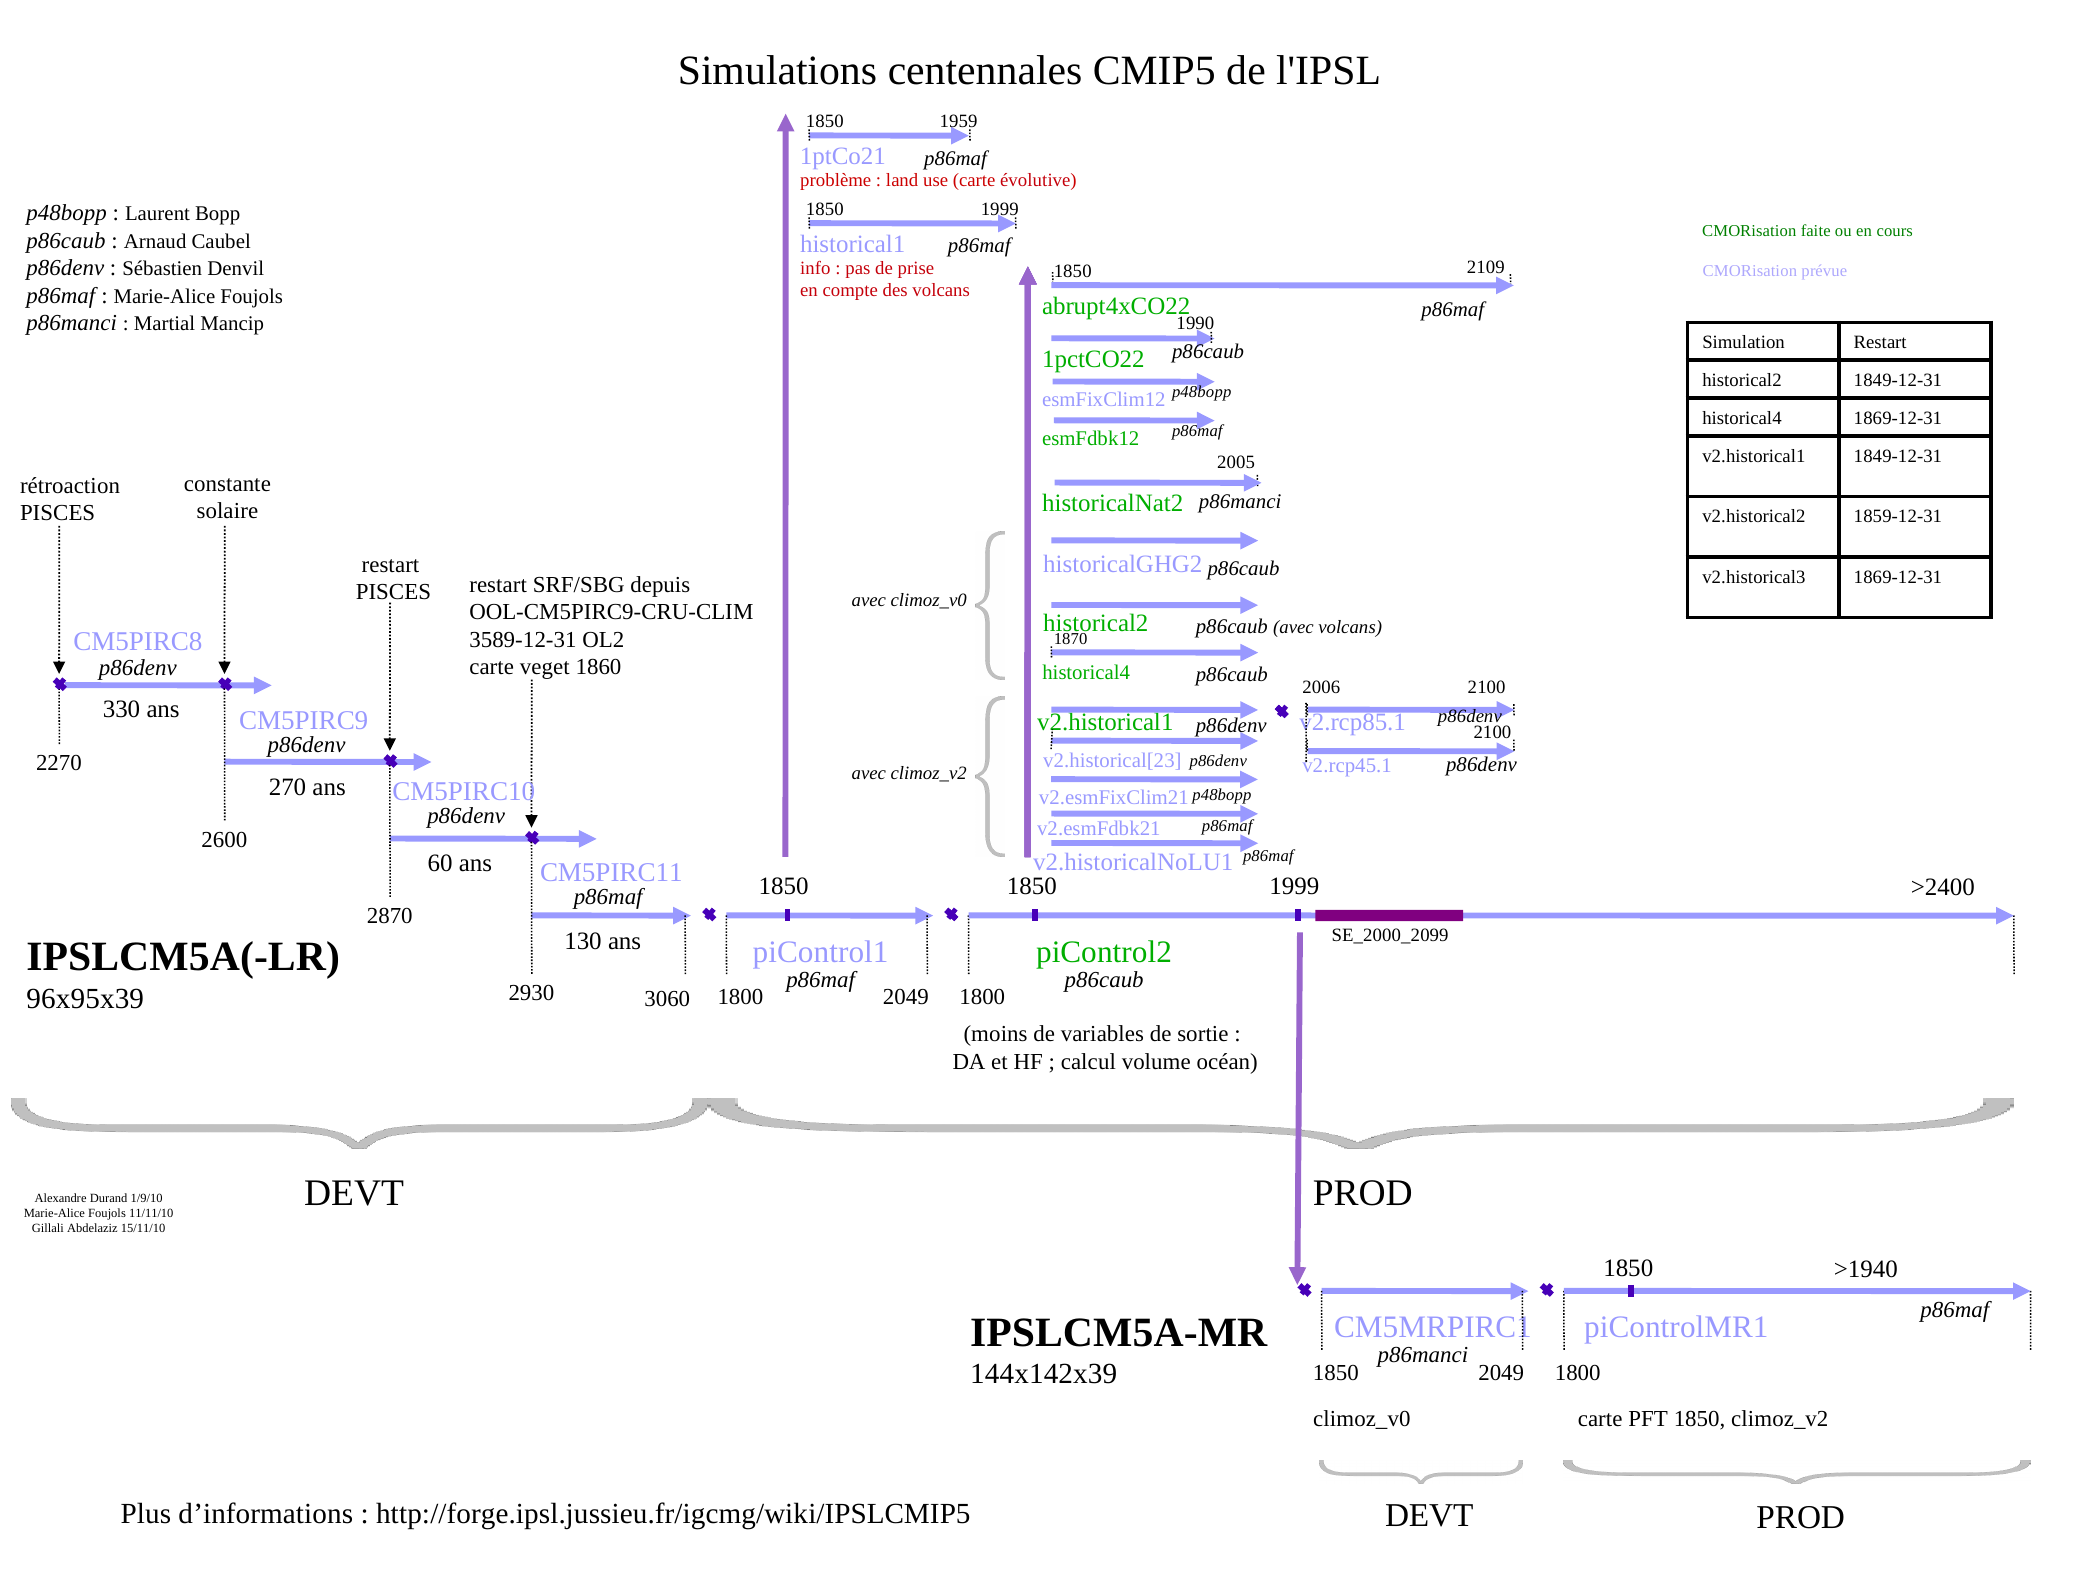

Simulations centennales CMIP5 de l'IPSL
1850
1959
1ptCo21
p86maf
problème : land use (carte évolutive)
1850
1999
p48bopp : Laurent Bopp
p86caub : Arnaud Caubel
p86denv : Sébastien Denvil
p86maf : Marie-Alice Foujols
p86manci : Martial Mancip
CMORisation faite ou en cours
historical1
p86maf
2109
info : pas de prise
en compte des volcans
1850
CMORisation prévue
abrupt4xCO22
p86maf
1990
| Simulation | Restart |
| --- | --- |
| historical2 | 1849-12-31 |
| historical4 | 1869-12-31 |
| v2.historical1 | 1849-12-31 |
| v2.historical2 | 1859-12-31 |
| v2.historical3 | 1869-12-31 |
p86caub
1pctCO22
p48bopp
esmFixClim12
p86maf
esmFdbk12
2005
constante
solaire
rétroaction
PISCES
historicalNat2
p86manci
historicalGHG2
restart
PISCES
p86caub
restart SRF/SBG depuis
OOL-CM5PIRC9-CRU-CLIM
3589-12-31 OL2
carte veget 1860
avec climoz_v0
historical2
p86caub (avec volcans)
CM5PIRC8
1870
p86denv
historical4
p86caub
2006
2100
330 ans
CM5PIRC9
v2.historical1
v2.rcp85.1
p86denv
p86denv
2100
p86denv
v2.historical[23]
2270
p86denv
p86denv
v2.rcp45.1
avec climoz_v2
270 ans
CM5PIRC10
v2.esmFixClim21
p48bopp
p86denv
v2.esmFdbk21
p86maf
2600
p86maf
60 ans
v2.historicalNoLU1
CM5PIRC11
1850
1850
1999
>2400
p86maf
2870
SE_2000_2099
130 ans
IPSLCM5A(-LR)
96x95x39
piControl1
piControl2
p86maf
p86caub
2930
1800
1800
2049
3060
(moins de variables de sortie :
DA et HF ; calcul volume océan)
DEVT
PROD
Alexandre Durand 1/9/10
Marie-Alice Foujols 11/11/10
Gillali Abdelaziz 15/11/10
1850
>1940
p86maf
IPSLCM5A-MR
144x142x39
CM5MRPIRC1
piControlMR1
p86manci
1850
1800
2049
climoz_v0
carte PFT 1850, climoz_v2
Plus d’informations : http://forge.ipsl.jussieu.fr/igcmg/wiki/IPSLCMIP5/Centennal
DEVT
PROD
Plus d’informations : http://forge.ipsl.jussieu.fr/igcmg/wiki/IPSLCMIP5